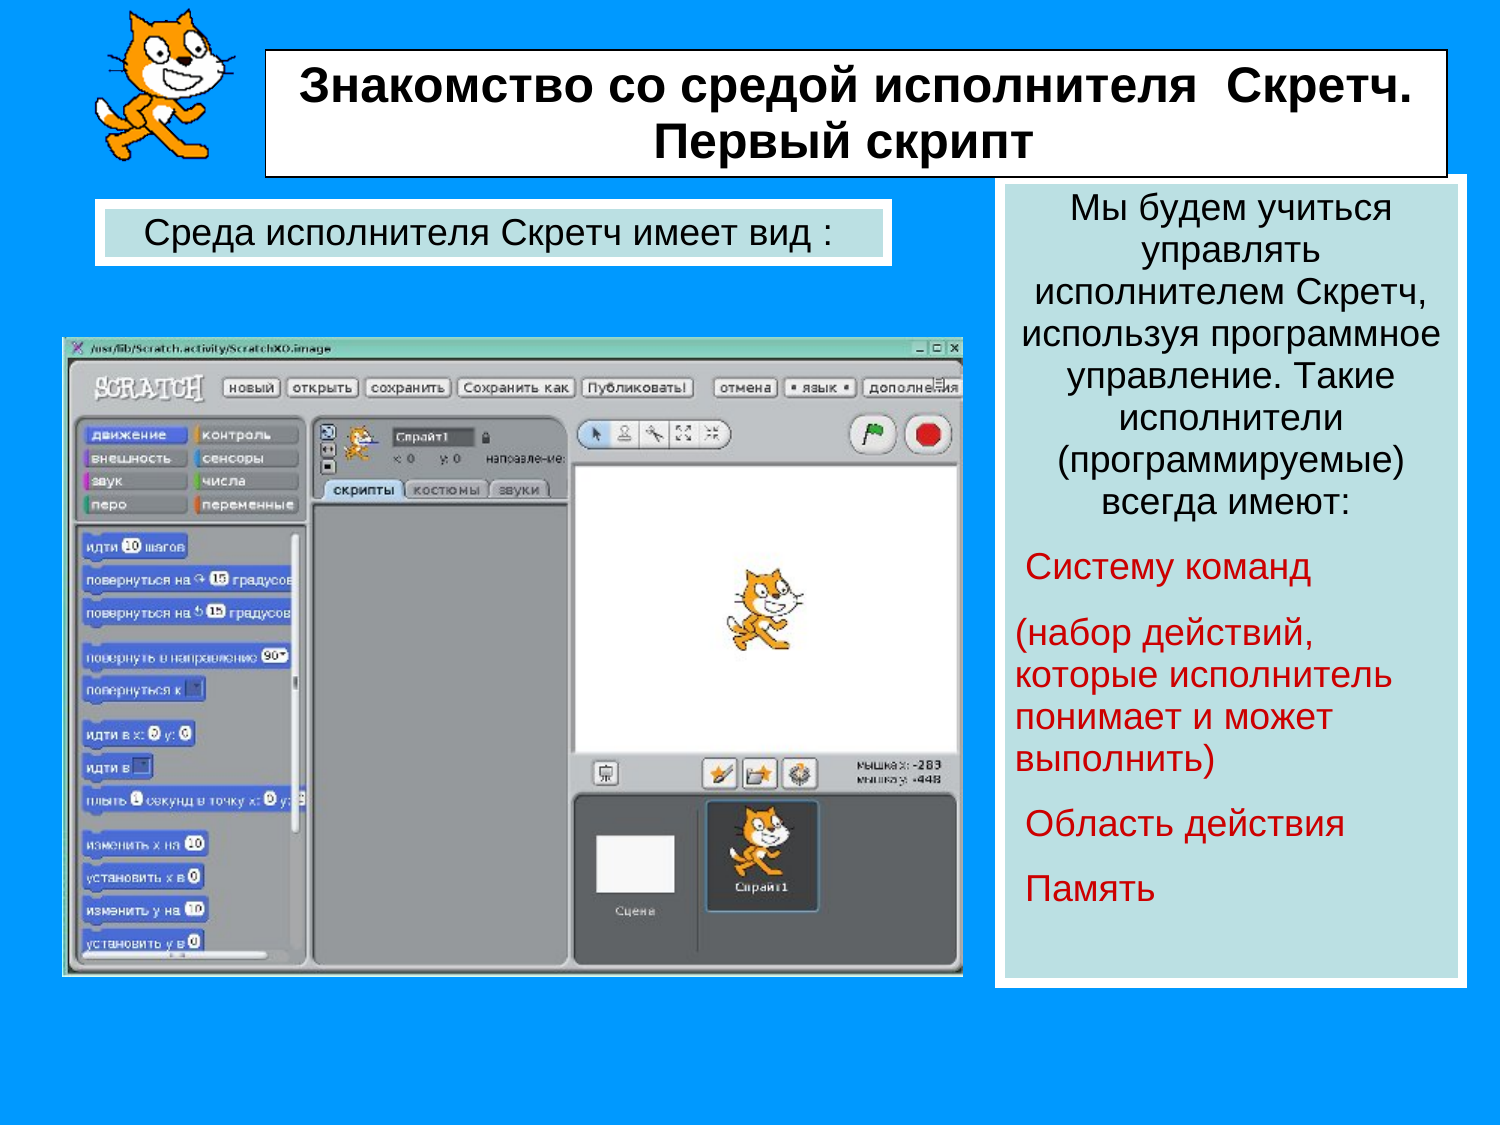

Знакомство со средой исполнителя Скретч. Первый скрипт
Мы будем учиться управлять исполнителем Скретч, используя программное управление. Такие исполнители (программируемые) всегда имеют:
 Систему команд
(набор действий, которые исполнитель понимает и может выполнить)
 Область действия
 Память
Среда исполнителя Скретч имеет вид :